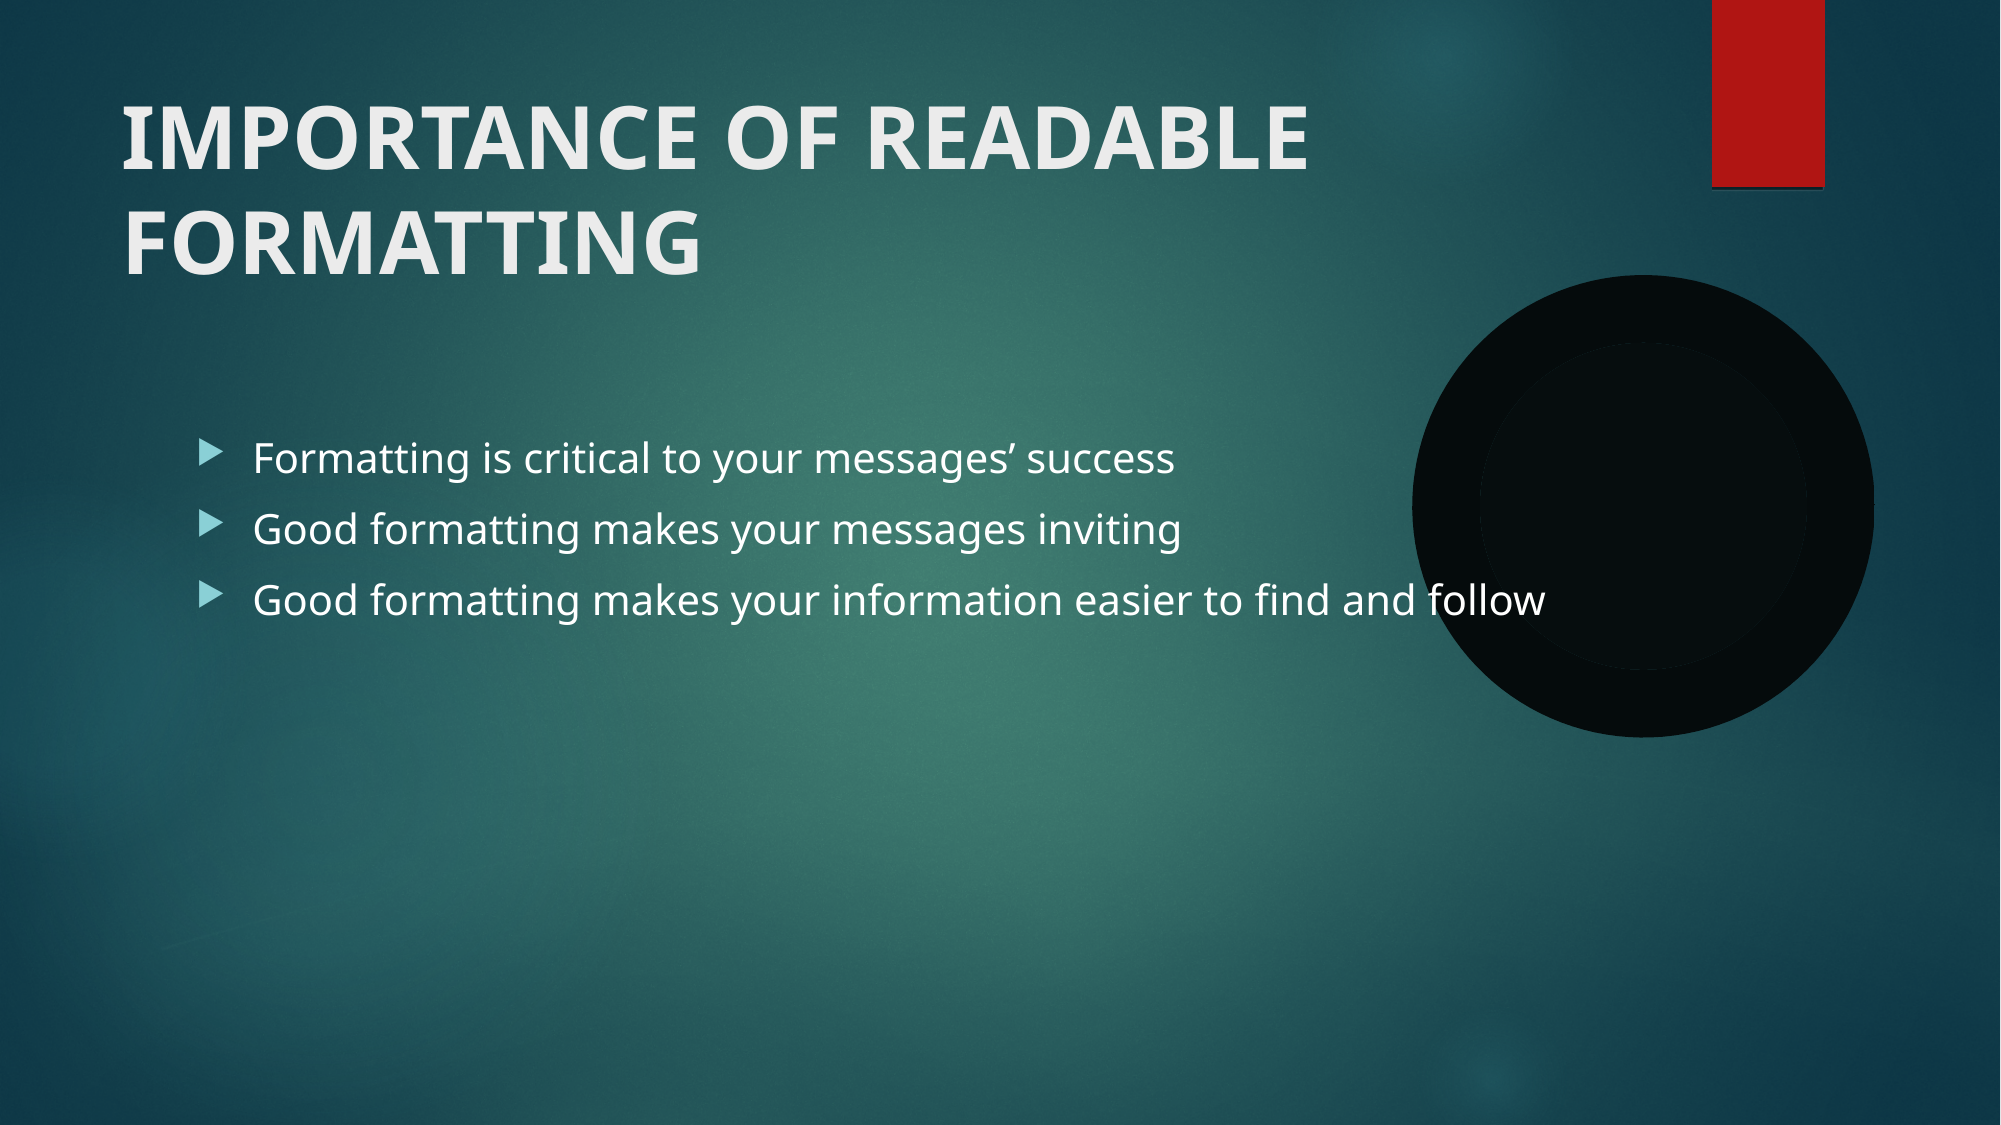

# IMPORTANCE OF READABLE FORMATTING
Formatting is critical to your messages’ success
Good formatting makes your messages inviting
Good formatting makes your information easier to find and follow